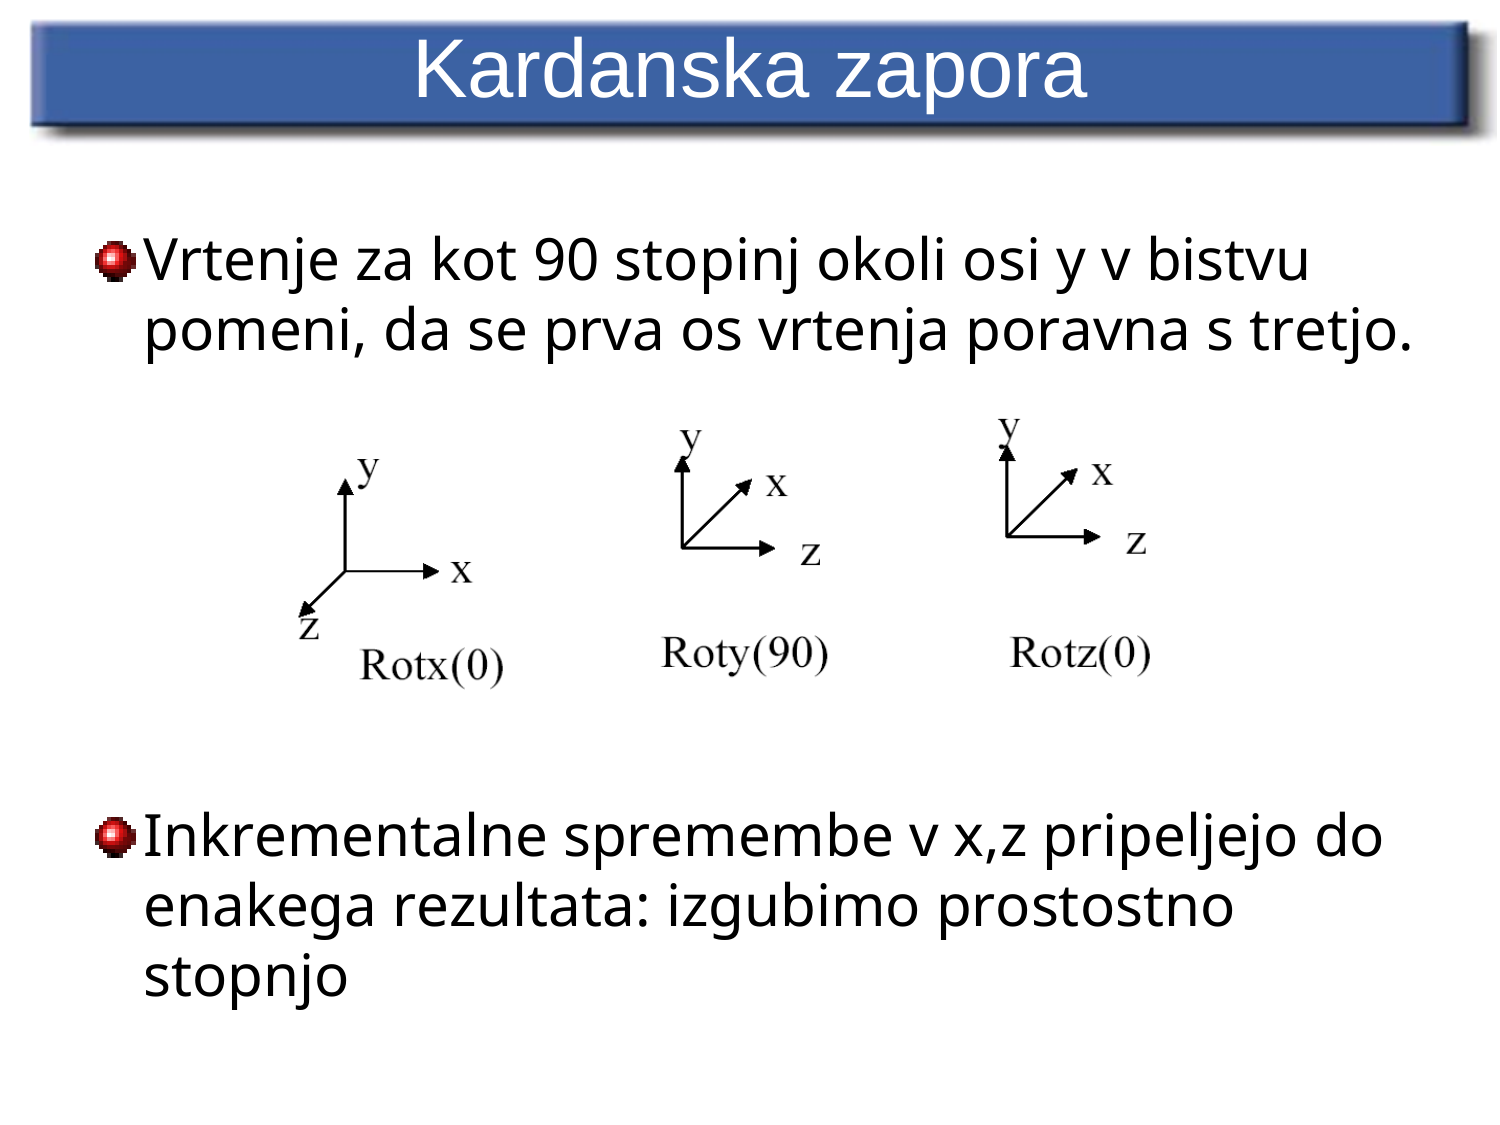

# Kardanska zapora
Vrtenje za kot 90 stopinj okoli osi y v bistvu pomeni, da se prva os vrtenja poravna s tretjo.
Inkrementalne spremembe v x,z pripeljejo do enakega rezultata: izgubimo prostostno stopnjo